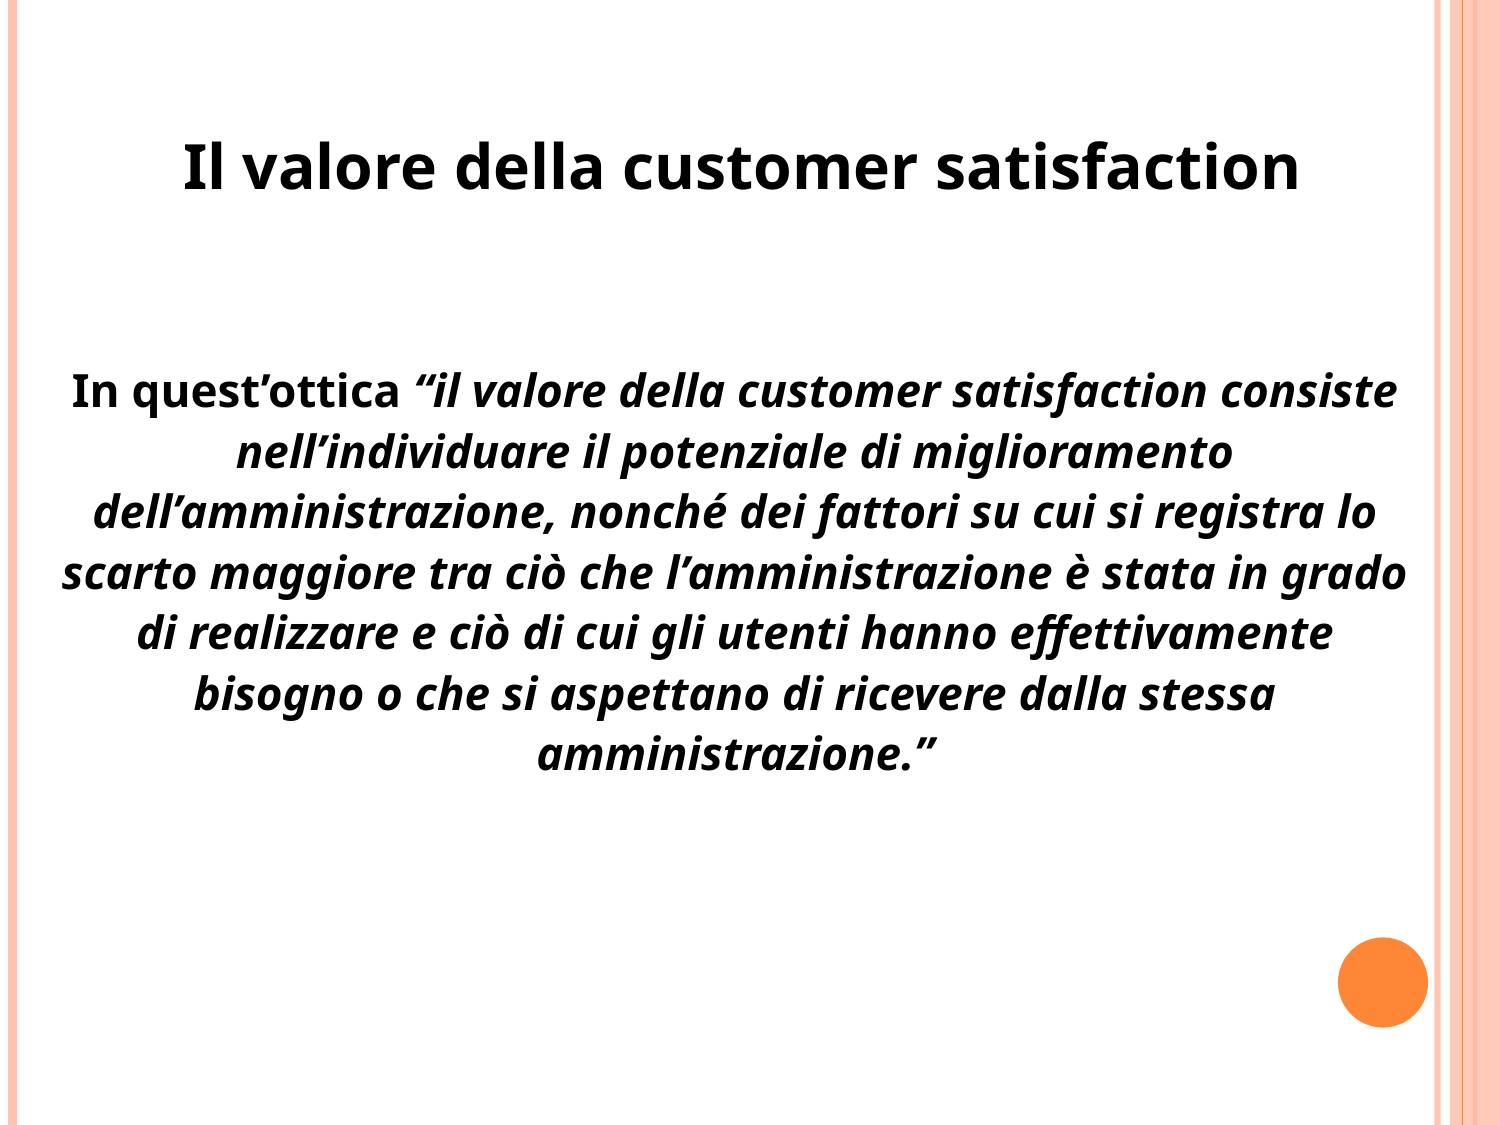

Il valore della customer satisfaction
In quest’ottica “il valore della customer satisfaction consiste nell’individuare il potenziale di miglioramento dell’amministrazione, nonché dei fattori su cui si registra lo scarto maggiore tra ciò che l’amministrazione è stata in grado di realizzare e ciò di cui gli utenti hanno effettivamente bisogno o che si aspettano di ricevere dalla stessa
amministrazione.”